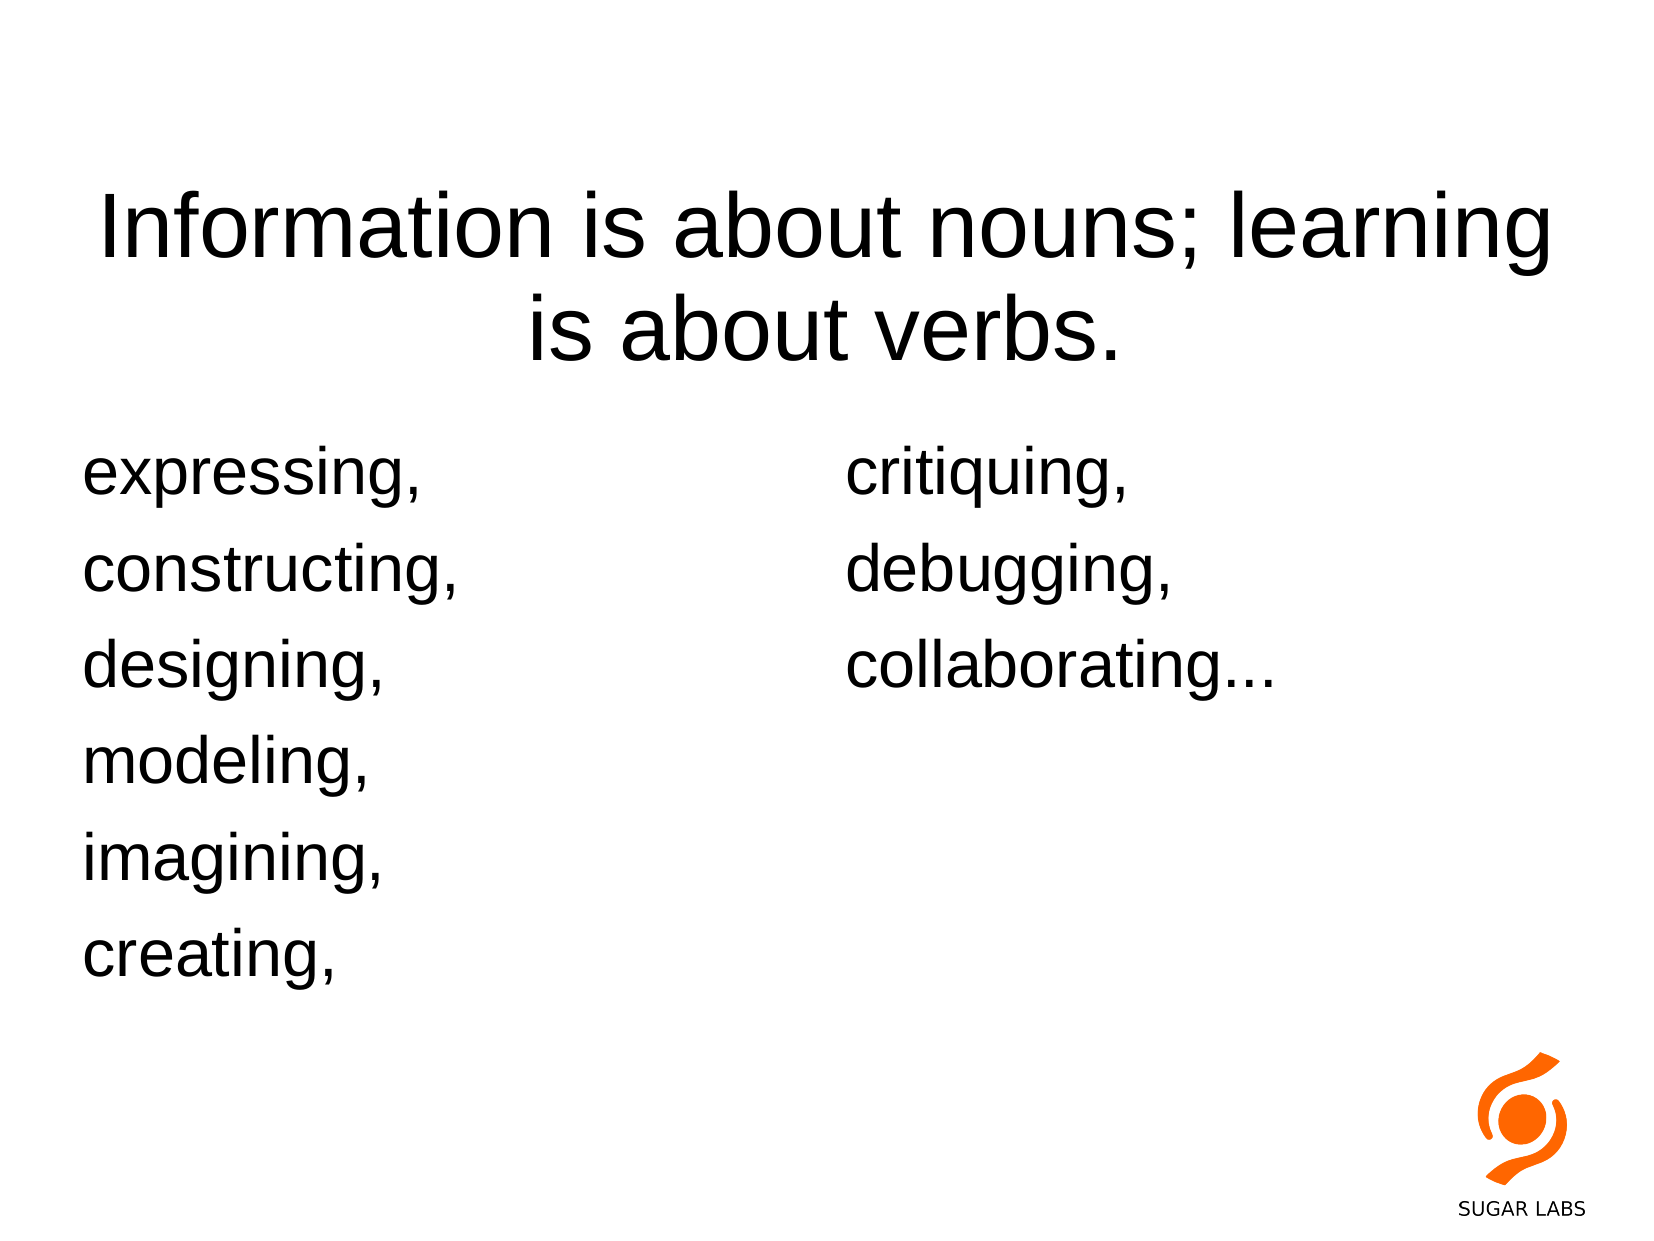

# Information is about nouns; learning is about verbs.
expressing,
constructing,
designing,
modeling,
imagining,
creating,
critiquing,
debugging,
collaborating...